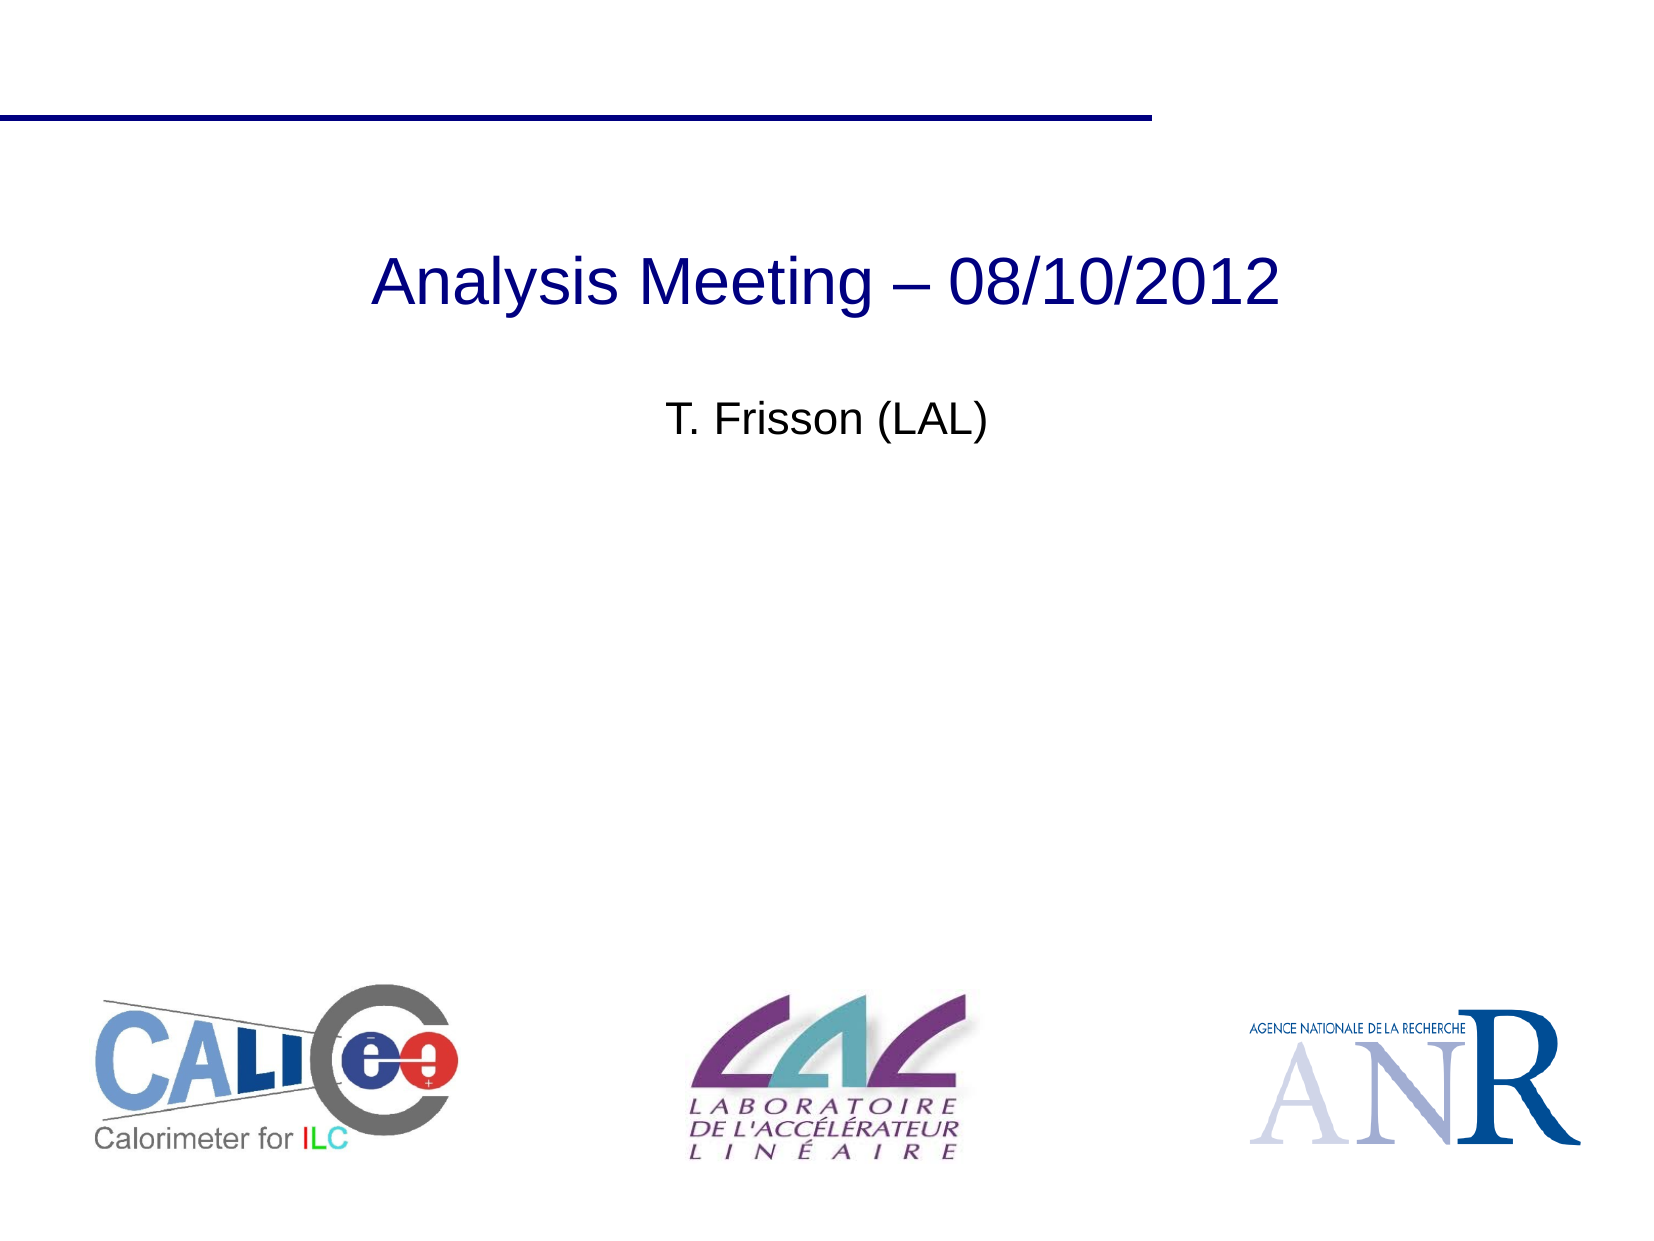

Analysis Meeting – 08/10/2012
T. Frisson (LAL)